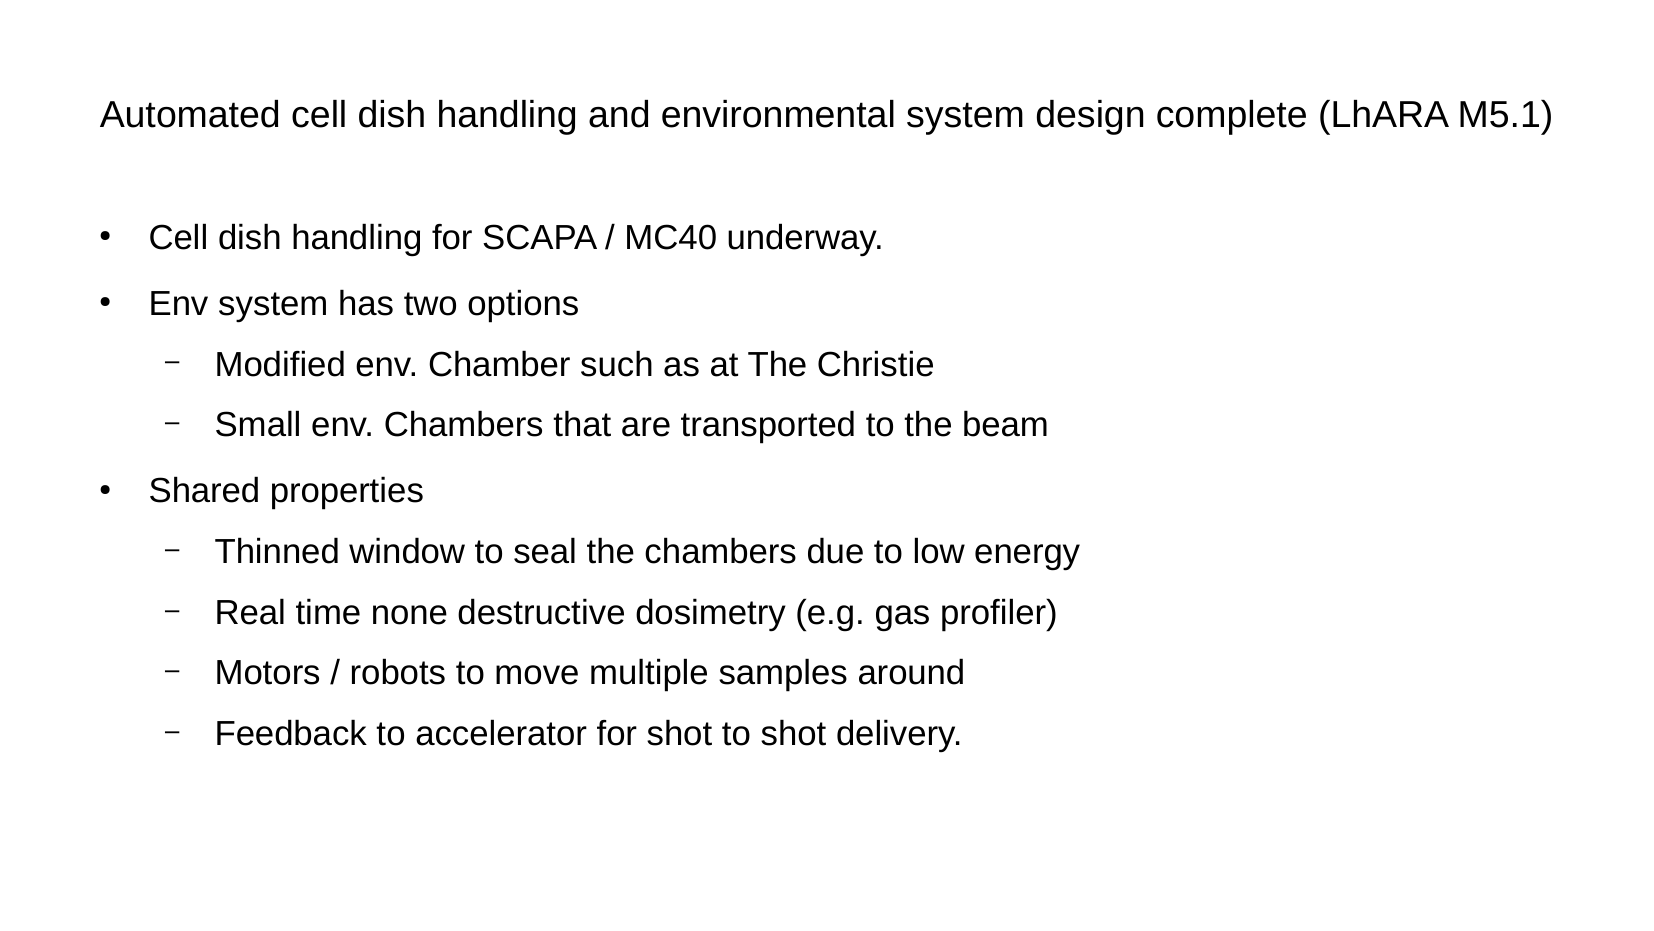

# Automated cell dish handling and environmental system design complete (LhARA M5.1)
Cell dish handling for SCAPA / MC40 underway.
Env system has two options
Modified env. Chamber such as at The Christie
Small env. Chambers that are transported to the beam
Shared properties
Thinned window to seal the chambers due to low energy
Real time none destructive dosimetry (e.g. gas profiler)
Motors / robots to move multiple samples around
Feedback to accelerator for shot to shot delivery.